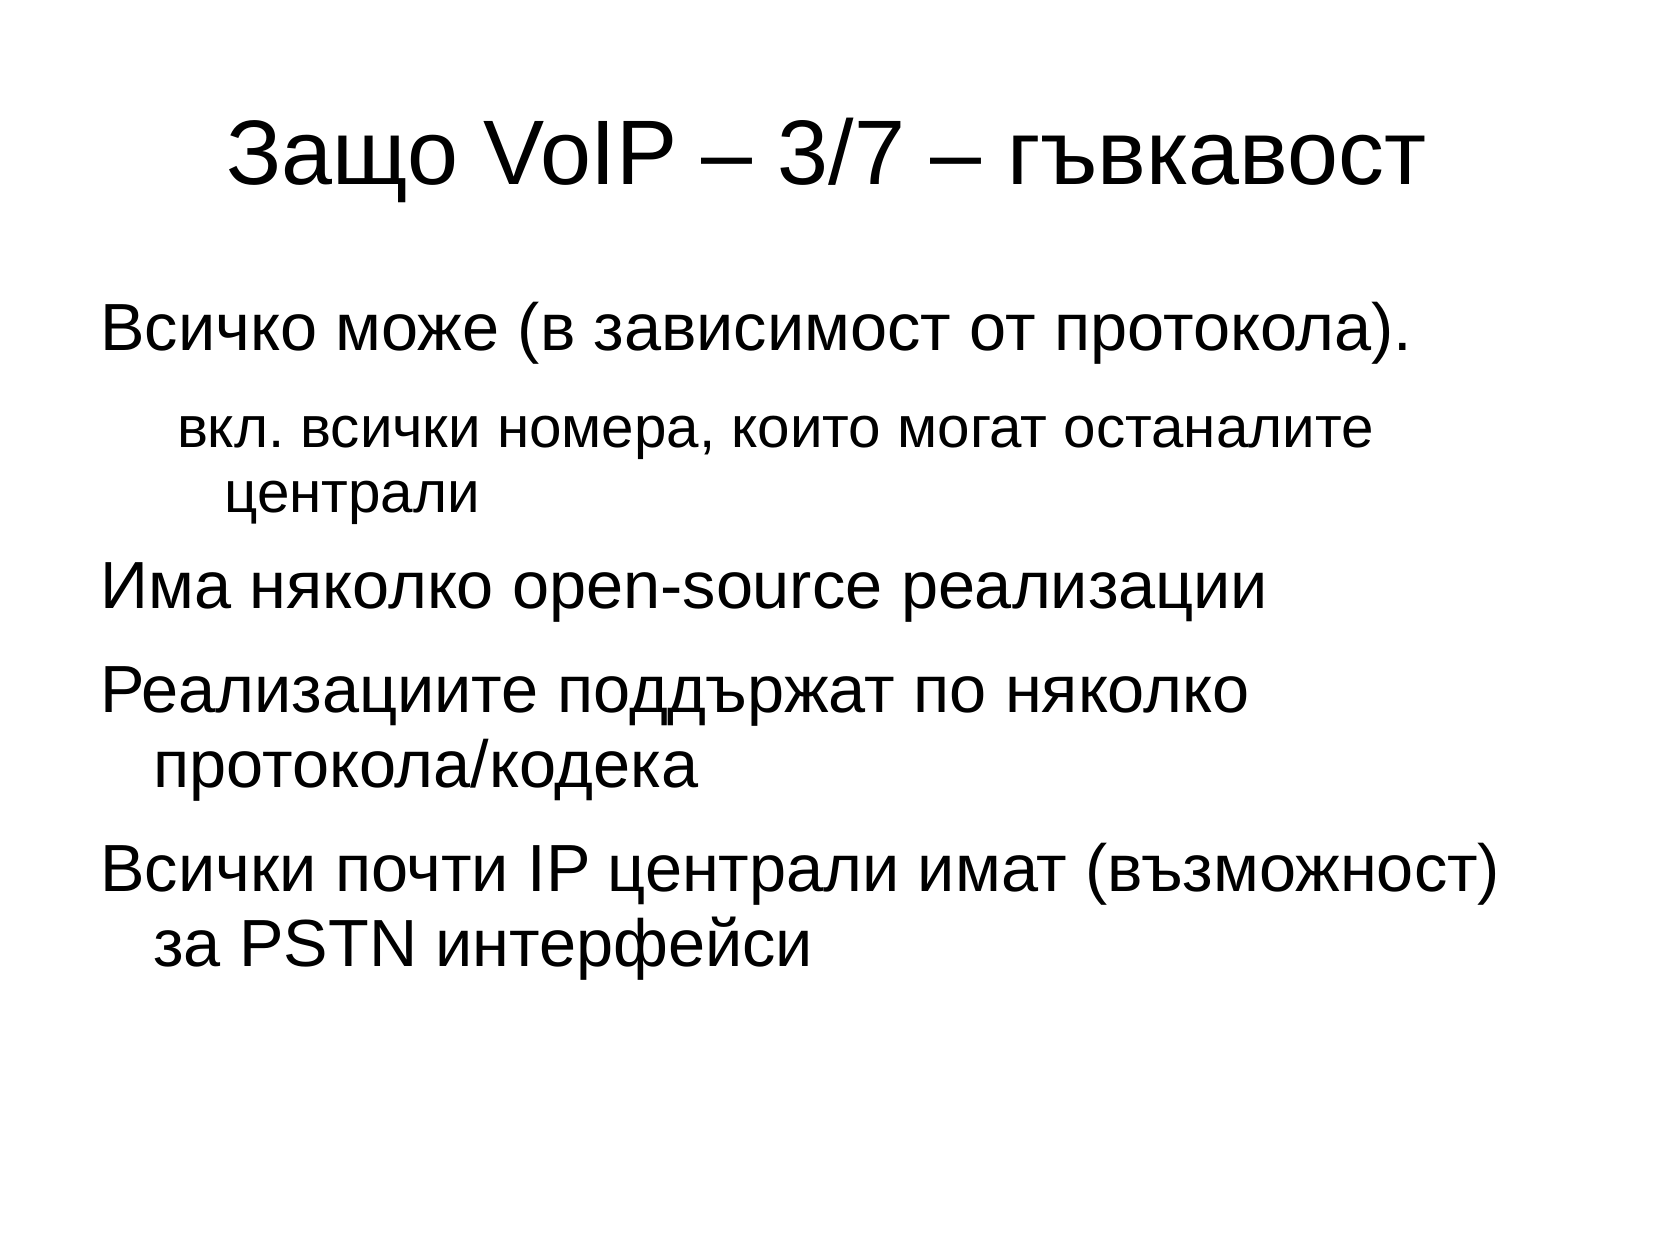

# Защо VoIP – 3/7 – гъвкавост
Всичко може (в зависимост от протокола).
вкл. всички номера, които могат останалите централи
Има няколко open-source реализации
Реализациите поддържат по няколко протокола/кодека
Всички почти IP централи имат (възможност) за PSTN интерфейси